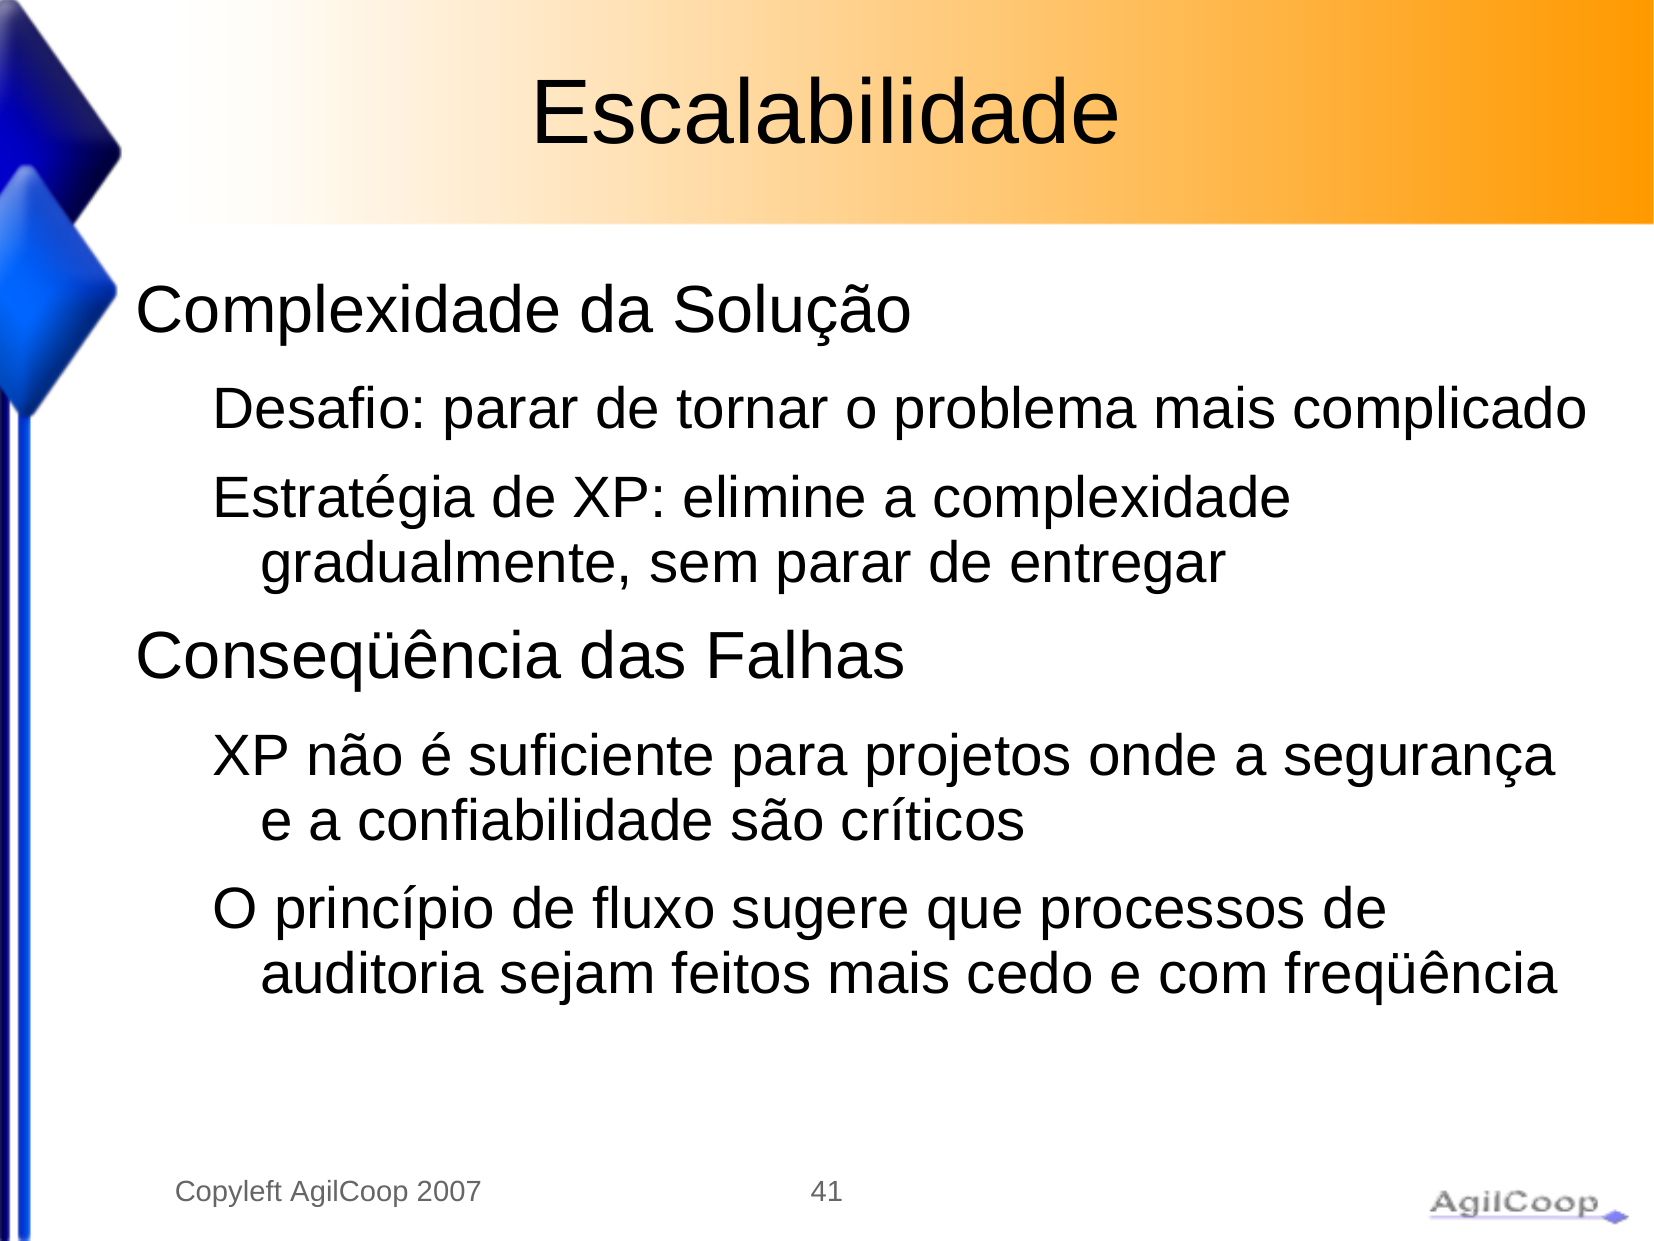

# Escalabilidade
Complexidade da Solução
Desafio: parar de tornar o problema mais complicado
Estratégia de XP: elimine a complexidade gradualmente, sem parar de entregar
Conseqüência das Falhas
XP não é suficiente para projetos onde a segurança e a confiabilidade são críticos
O princípio de fluxo sugere que processos de auditoria sejam feitos mais cedo e com freqüência
Copyleft AgilCoop 2007
41